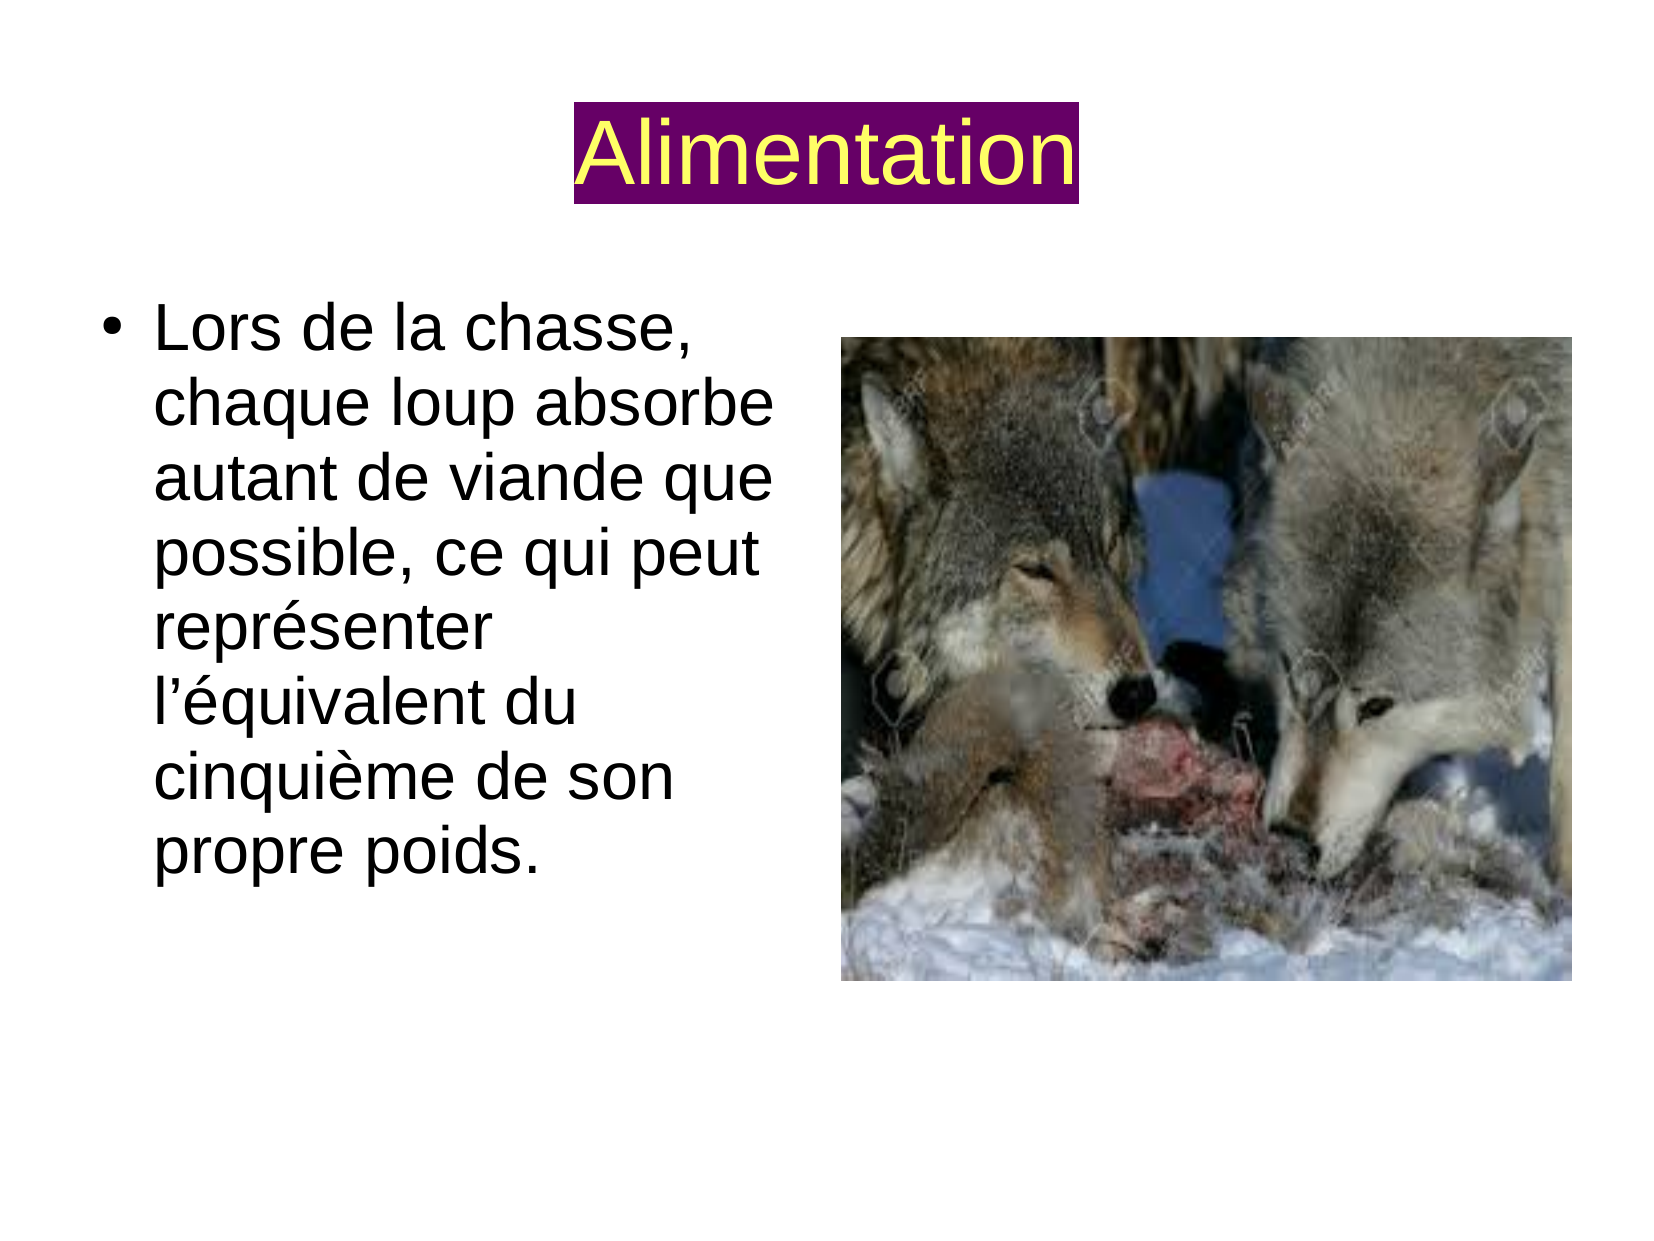

# Alimentation
Lors de la chasse, chaque loup absorbe autant de viande que possible, ce qui peut représenter l’équivalent du cinquième de son propre poids.